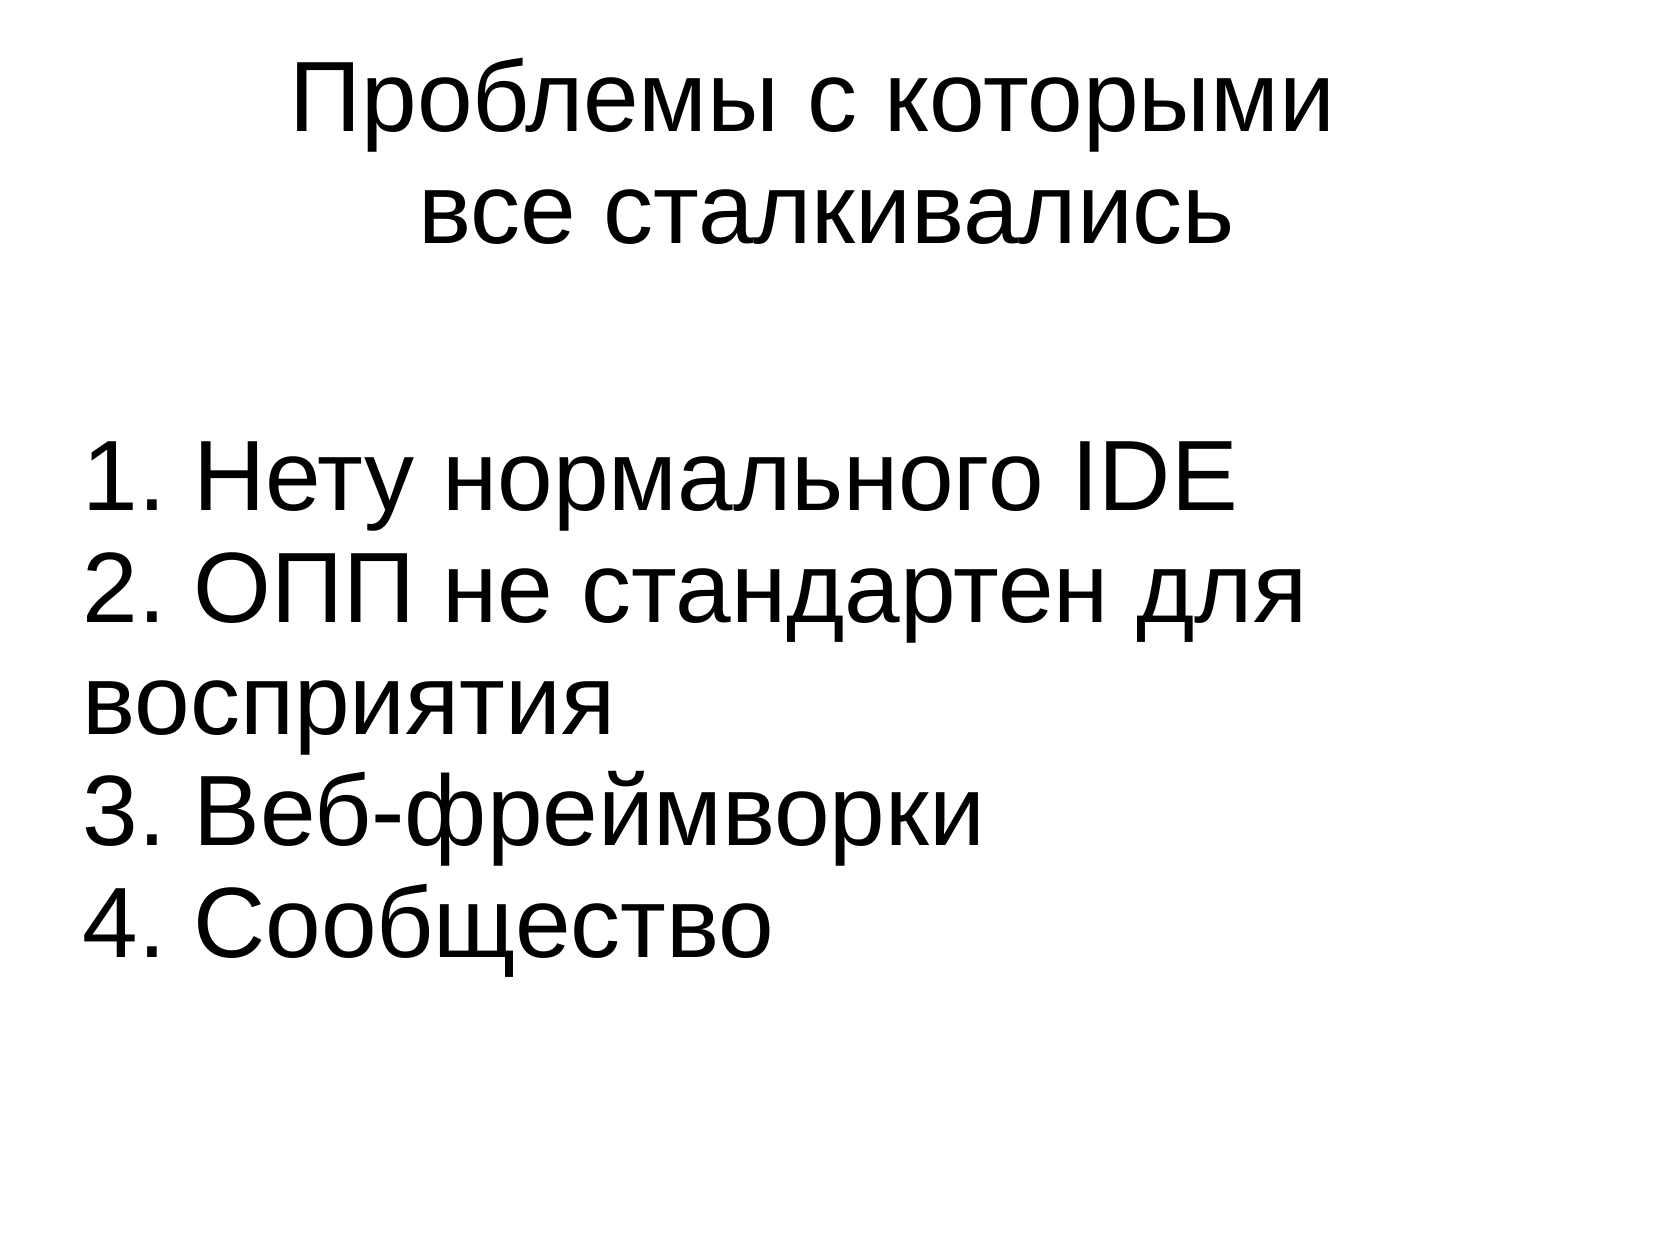

Проблемы с которыми
все сталкивались
# Нету нормального IDE
 ОПП не стандартен для восприятия
 Веб-фреймворки
 Сообщество